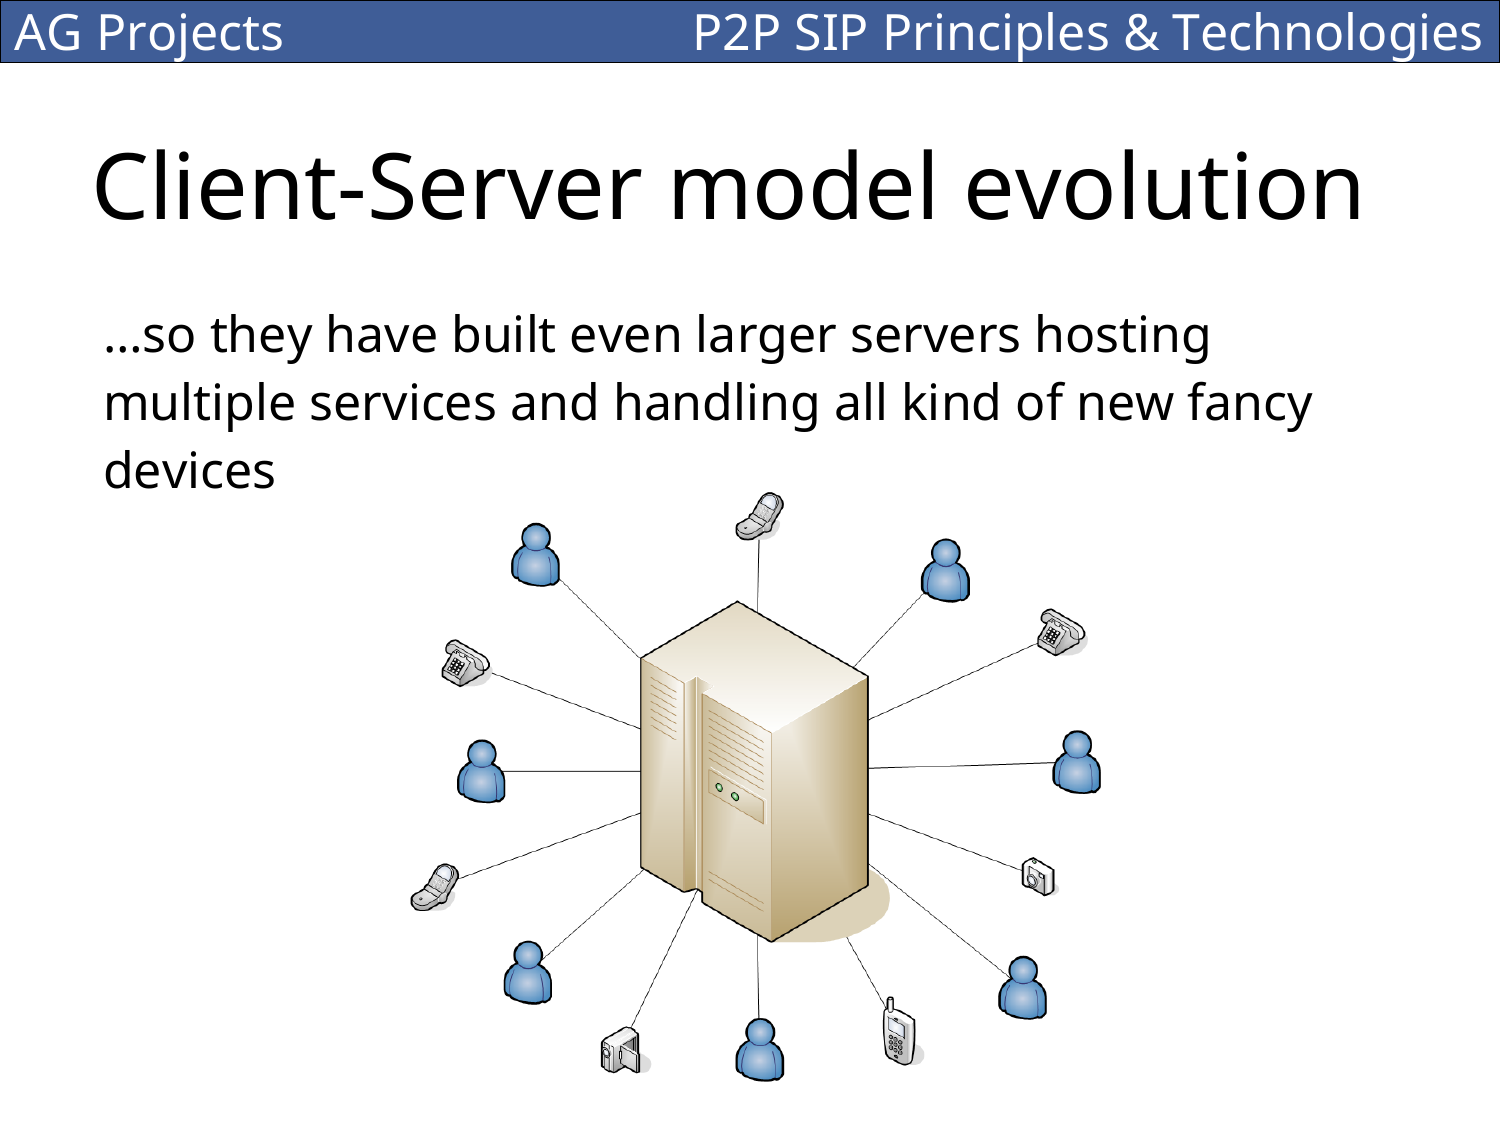

Client-Server model evolution
…so they have built even larger servers hosting multiple services and handling all kind of new fancy devices